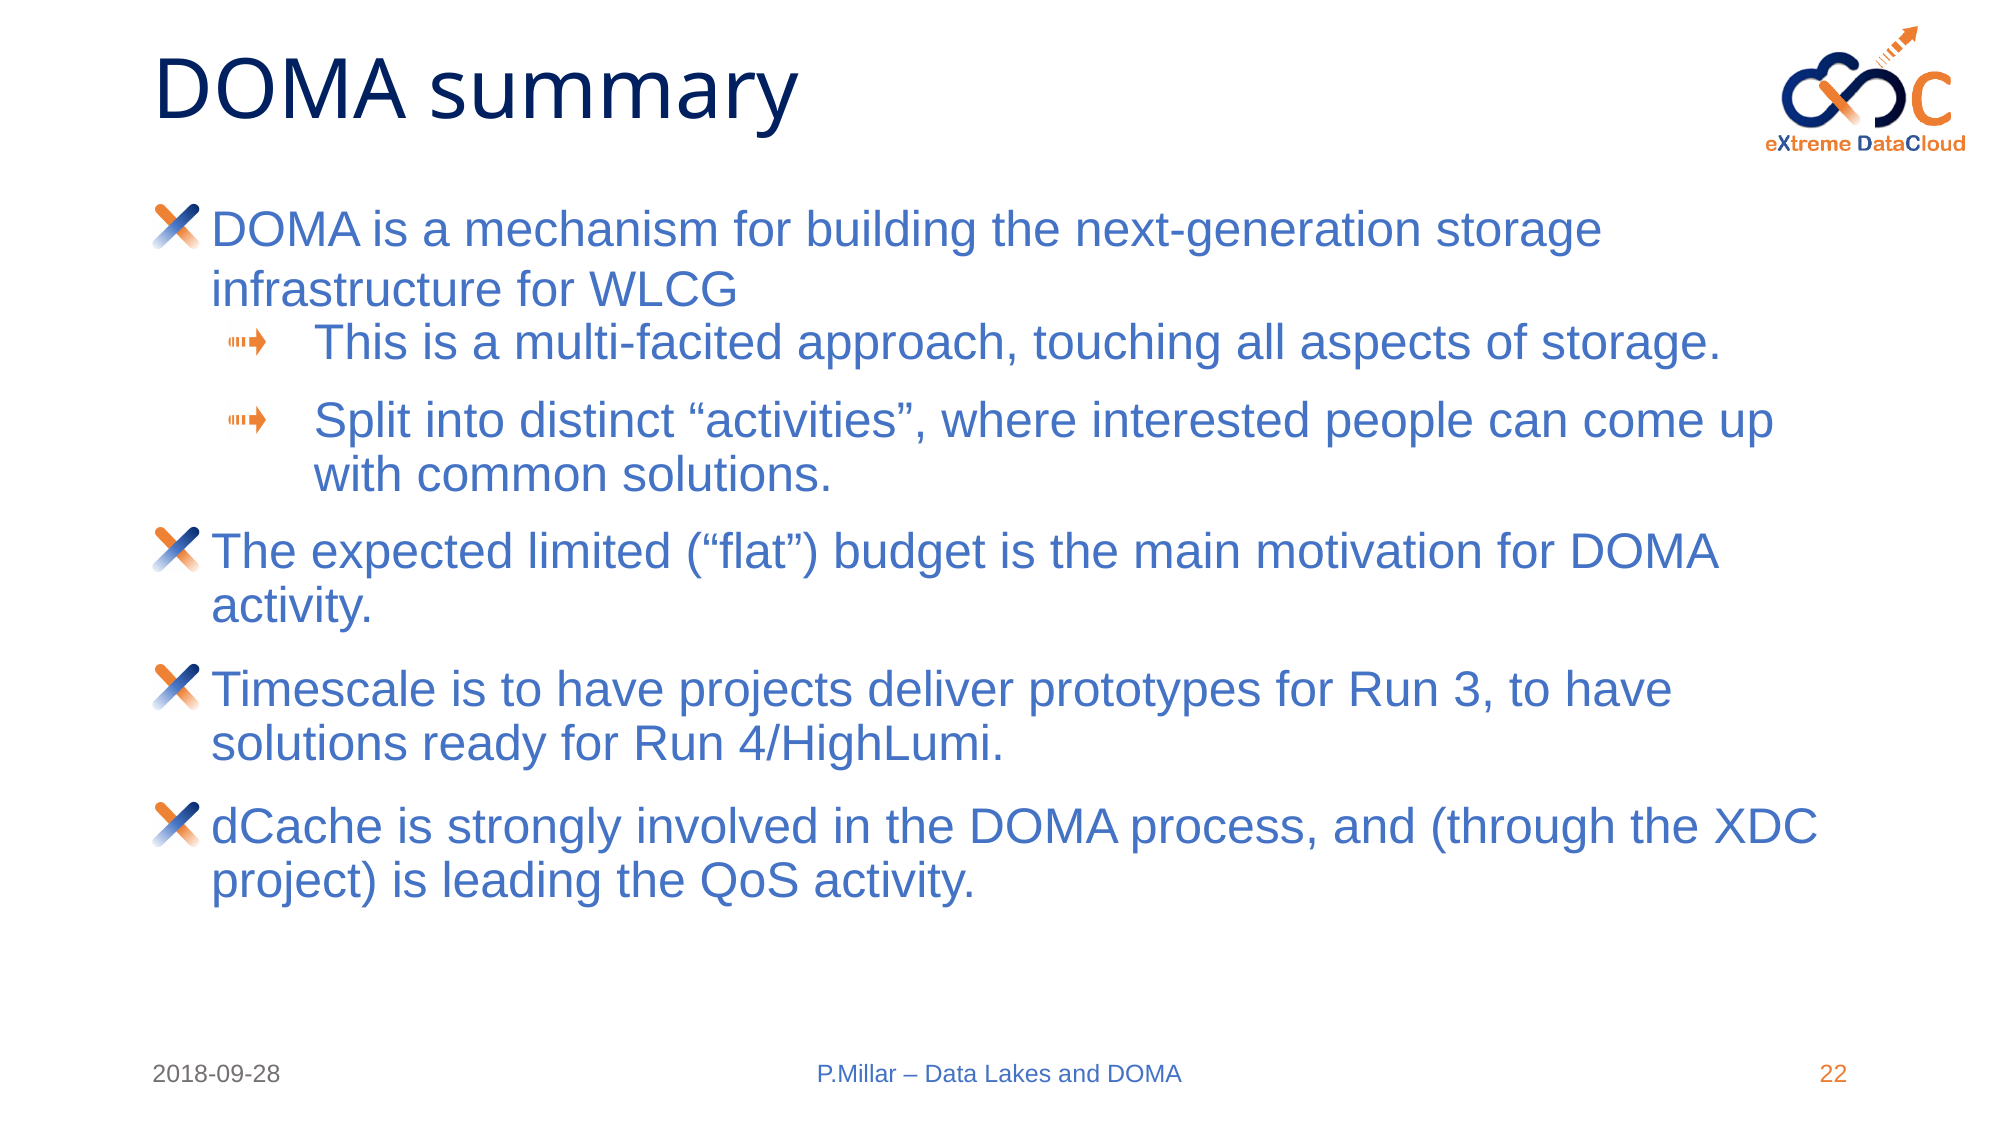

# DOMA summary
DOMA is a mechanism for building the next-generation storage infrastructure for WLCG
This is a multi-facited approach, touching all aspects of storage.
Split into distinct “activities”, where interested people can come up with common solutions.
The expected limited (“flat”) budget is the main motivation for DOMA activity.
Timescale is to have projects deliver prototypes for Run 3, to have solutions ready for Run 4/HighLumi.
dCache is strongly involved in the DOMA process, and (through the XDC project) is leading the QoS activity.
2018-09-28
P.Millar – Data Lakes and DOMA